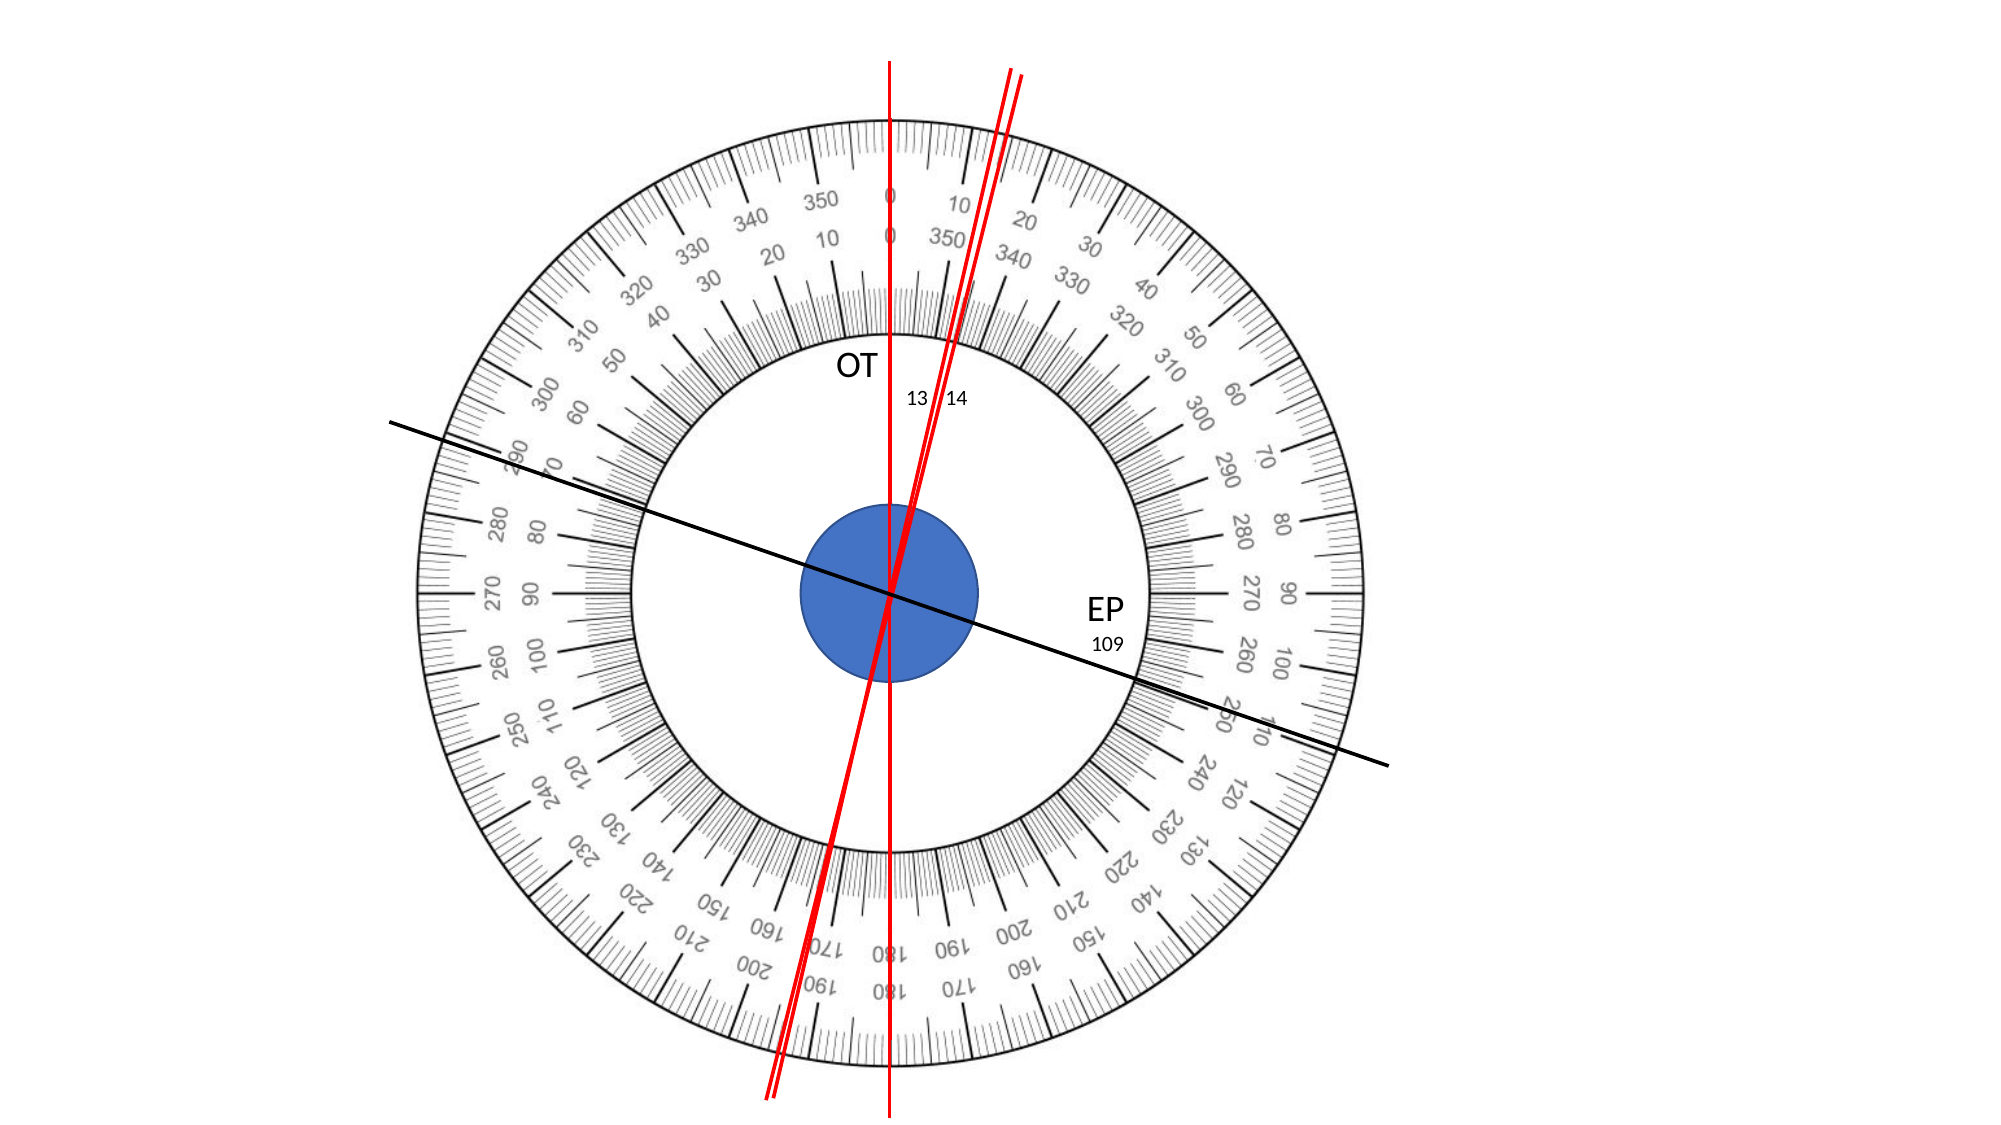

OT
13
14
EP
EP
109
109